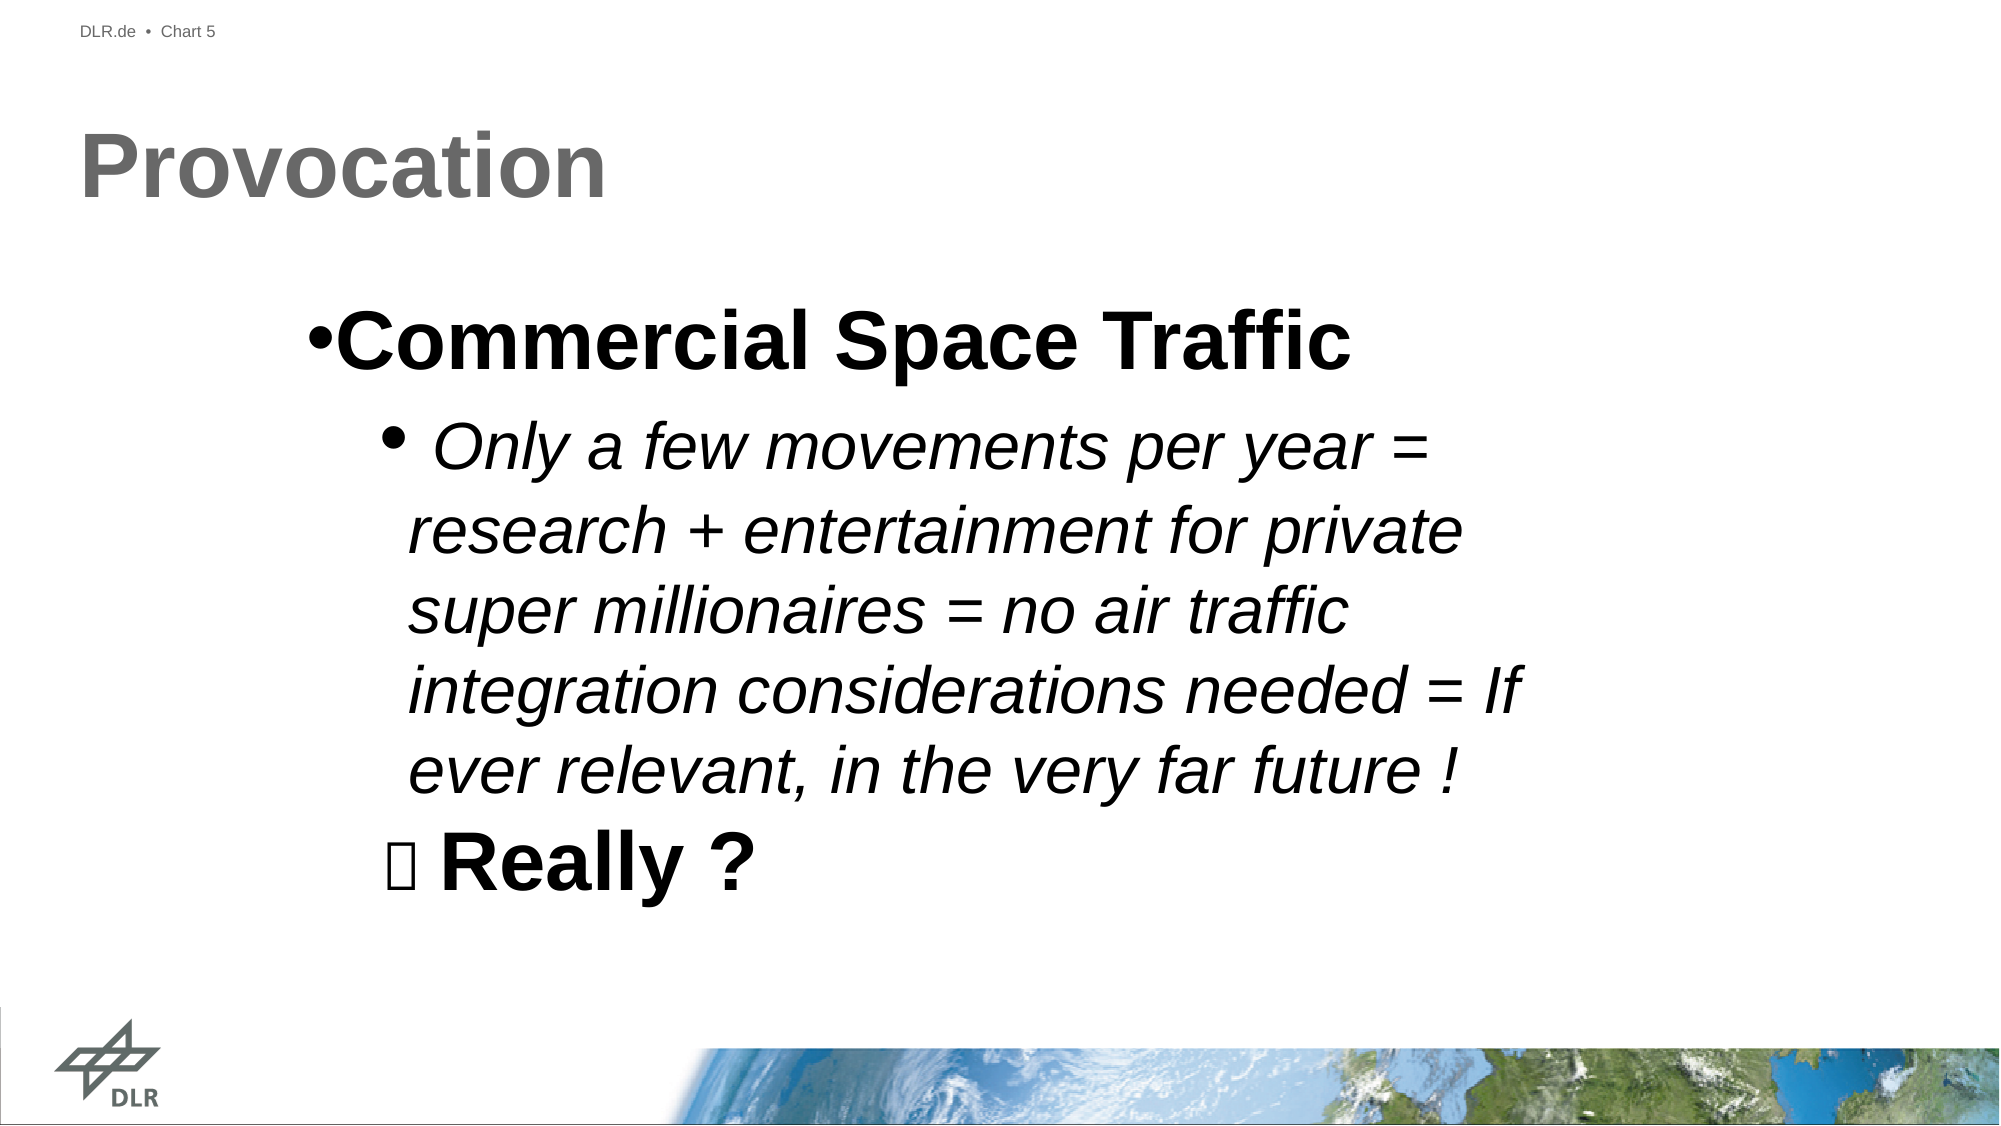

DLR.de • Chart
# Provocation
Commercial Space Traffic
 Only a few movements per year = research + entertainment for private super millionaires = no air traffic integration considerations needed = If ever relevant, in the very far future !
 Really ?